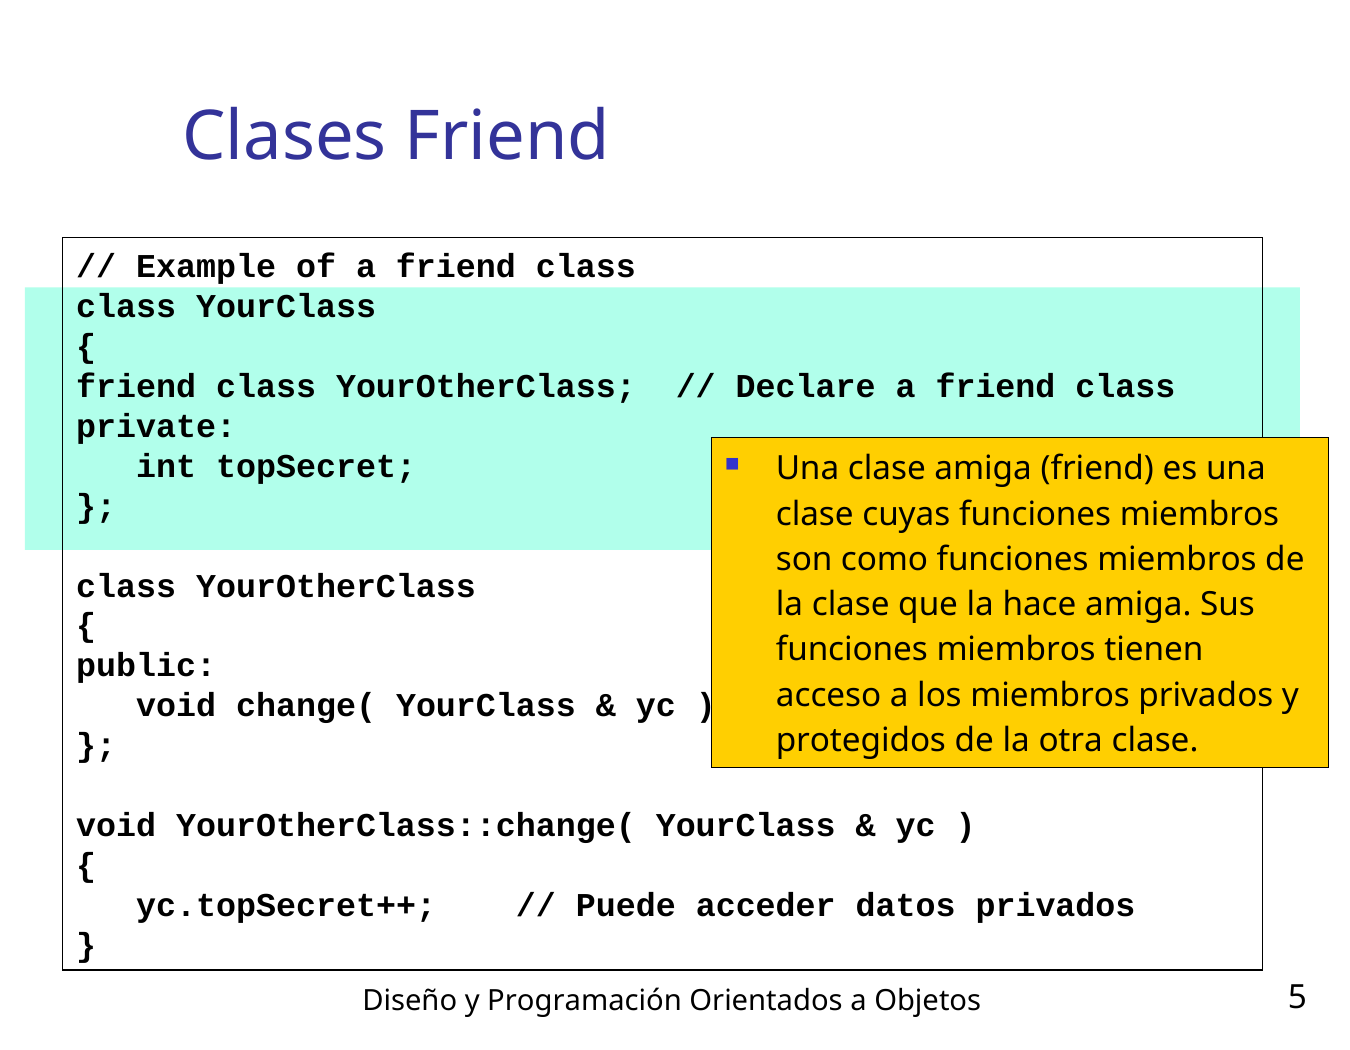

# Clases Friend ‏
// Example of a friend class
class YourClass
{
friend class YourOtherClass; // Declare a friend class
private:
 int topSecret;
};
class YourOtherClass
{
public:
 void change( YourClass & yc );
};
void YourOtherClass::change( YourClass & yc )‏
{
 yc.topSecret++; // Puede acceder datos privados
}
Una clase amiga (friend) es una clase cuyas funciones miembros son como funciones miembros de la clase que la hace amiga. Sus funciones miembros tienen acceso a los miembros privados y protegidos de la otra clase.
Diseño y Programación Orientados a Objetos
5